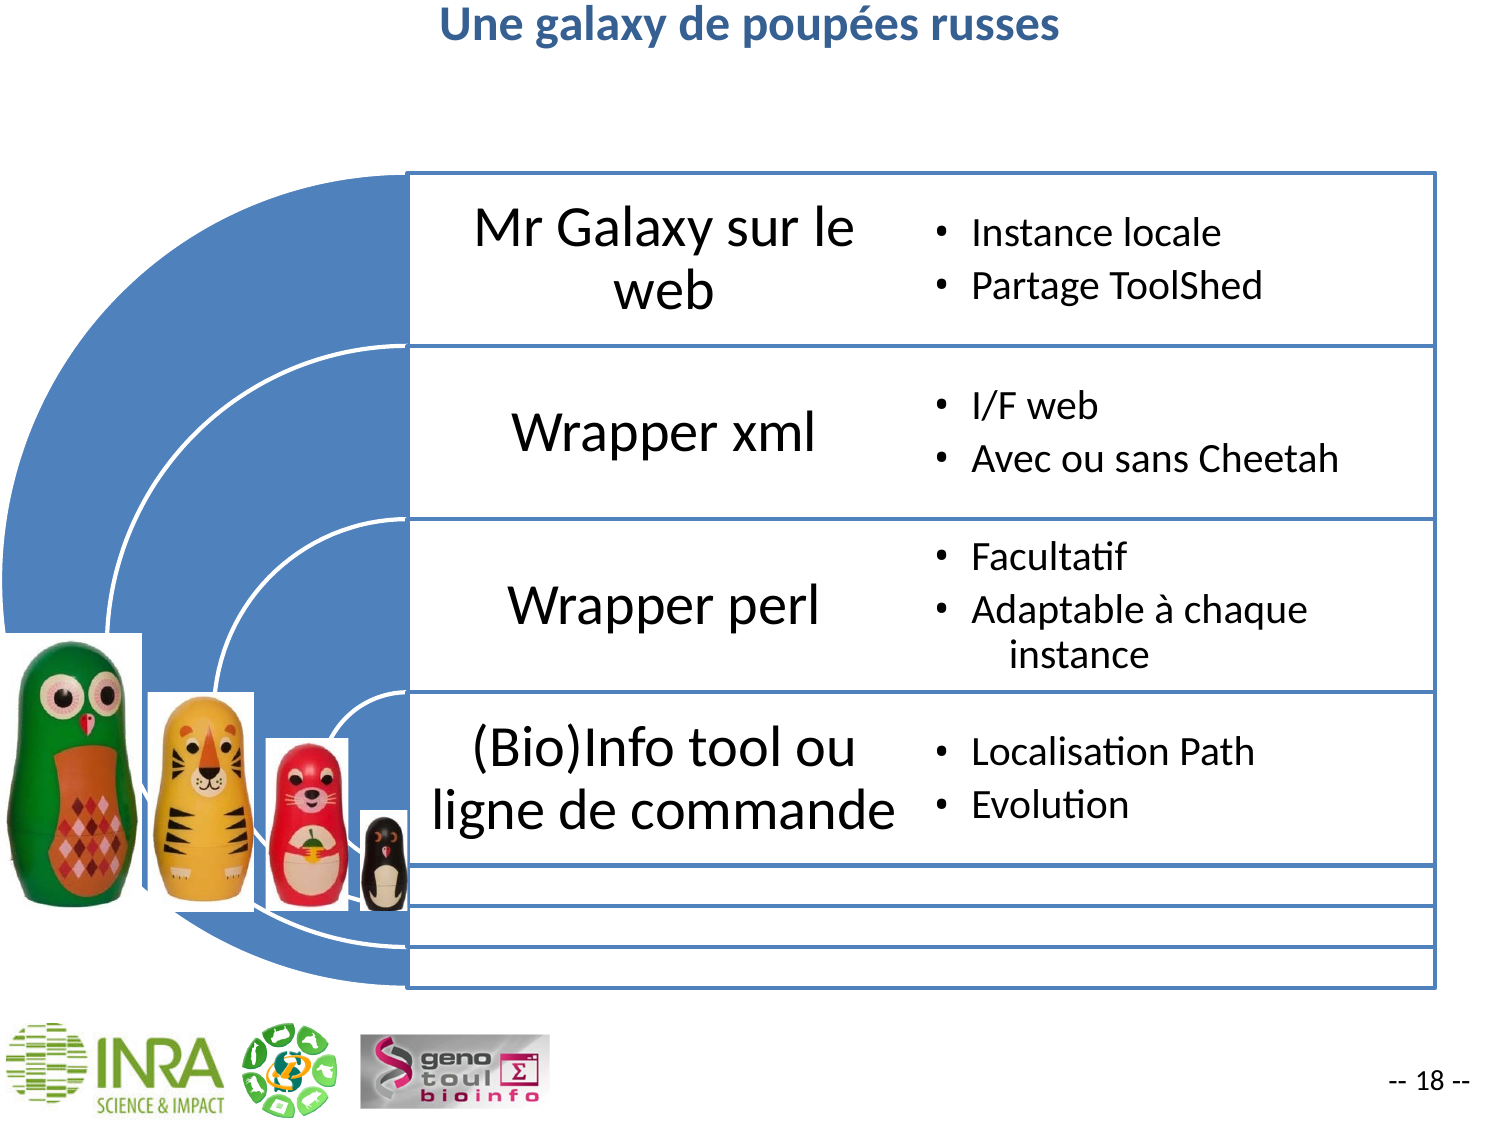

Une galaxy de poupées russes
Mr Galaxy sur le web
Instance locale
Partage ToolShed
Wrapper xml
I/F web
Avec ou sans Cheetah
Wrapper perl
Facultatif
Adaptable à chaque instance
(Bio)Info tool ou ligne de commande
Localisation Path
Evolution